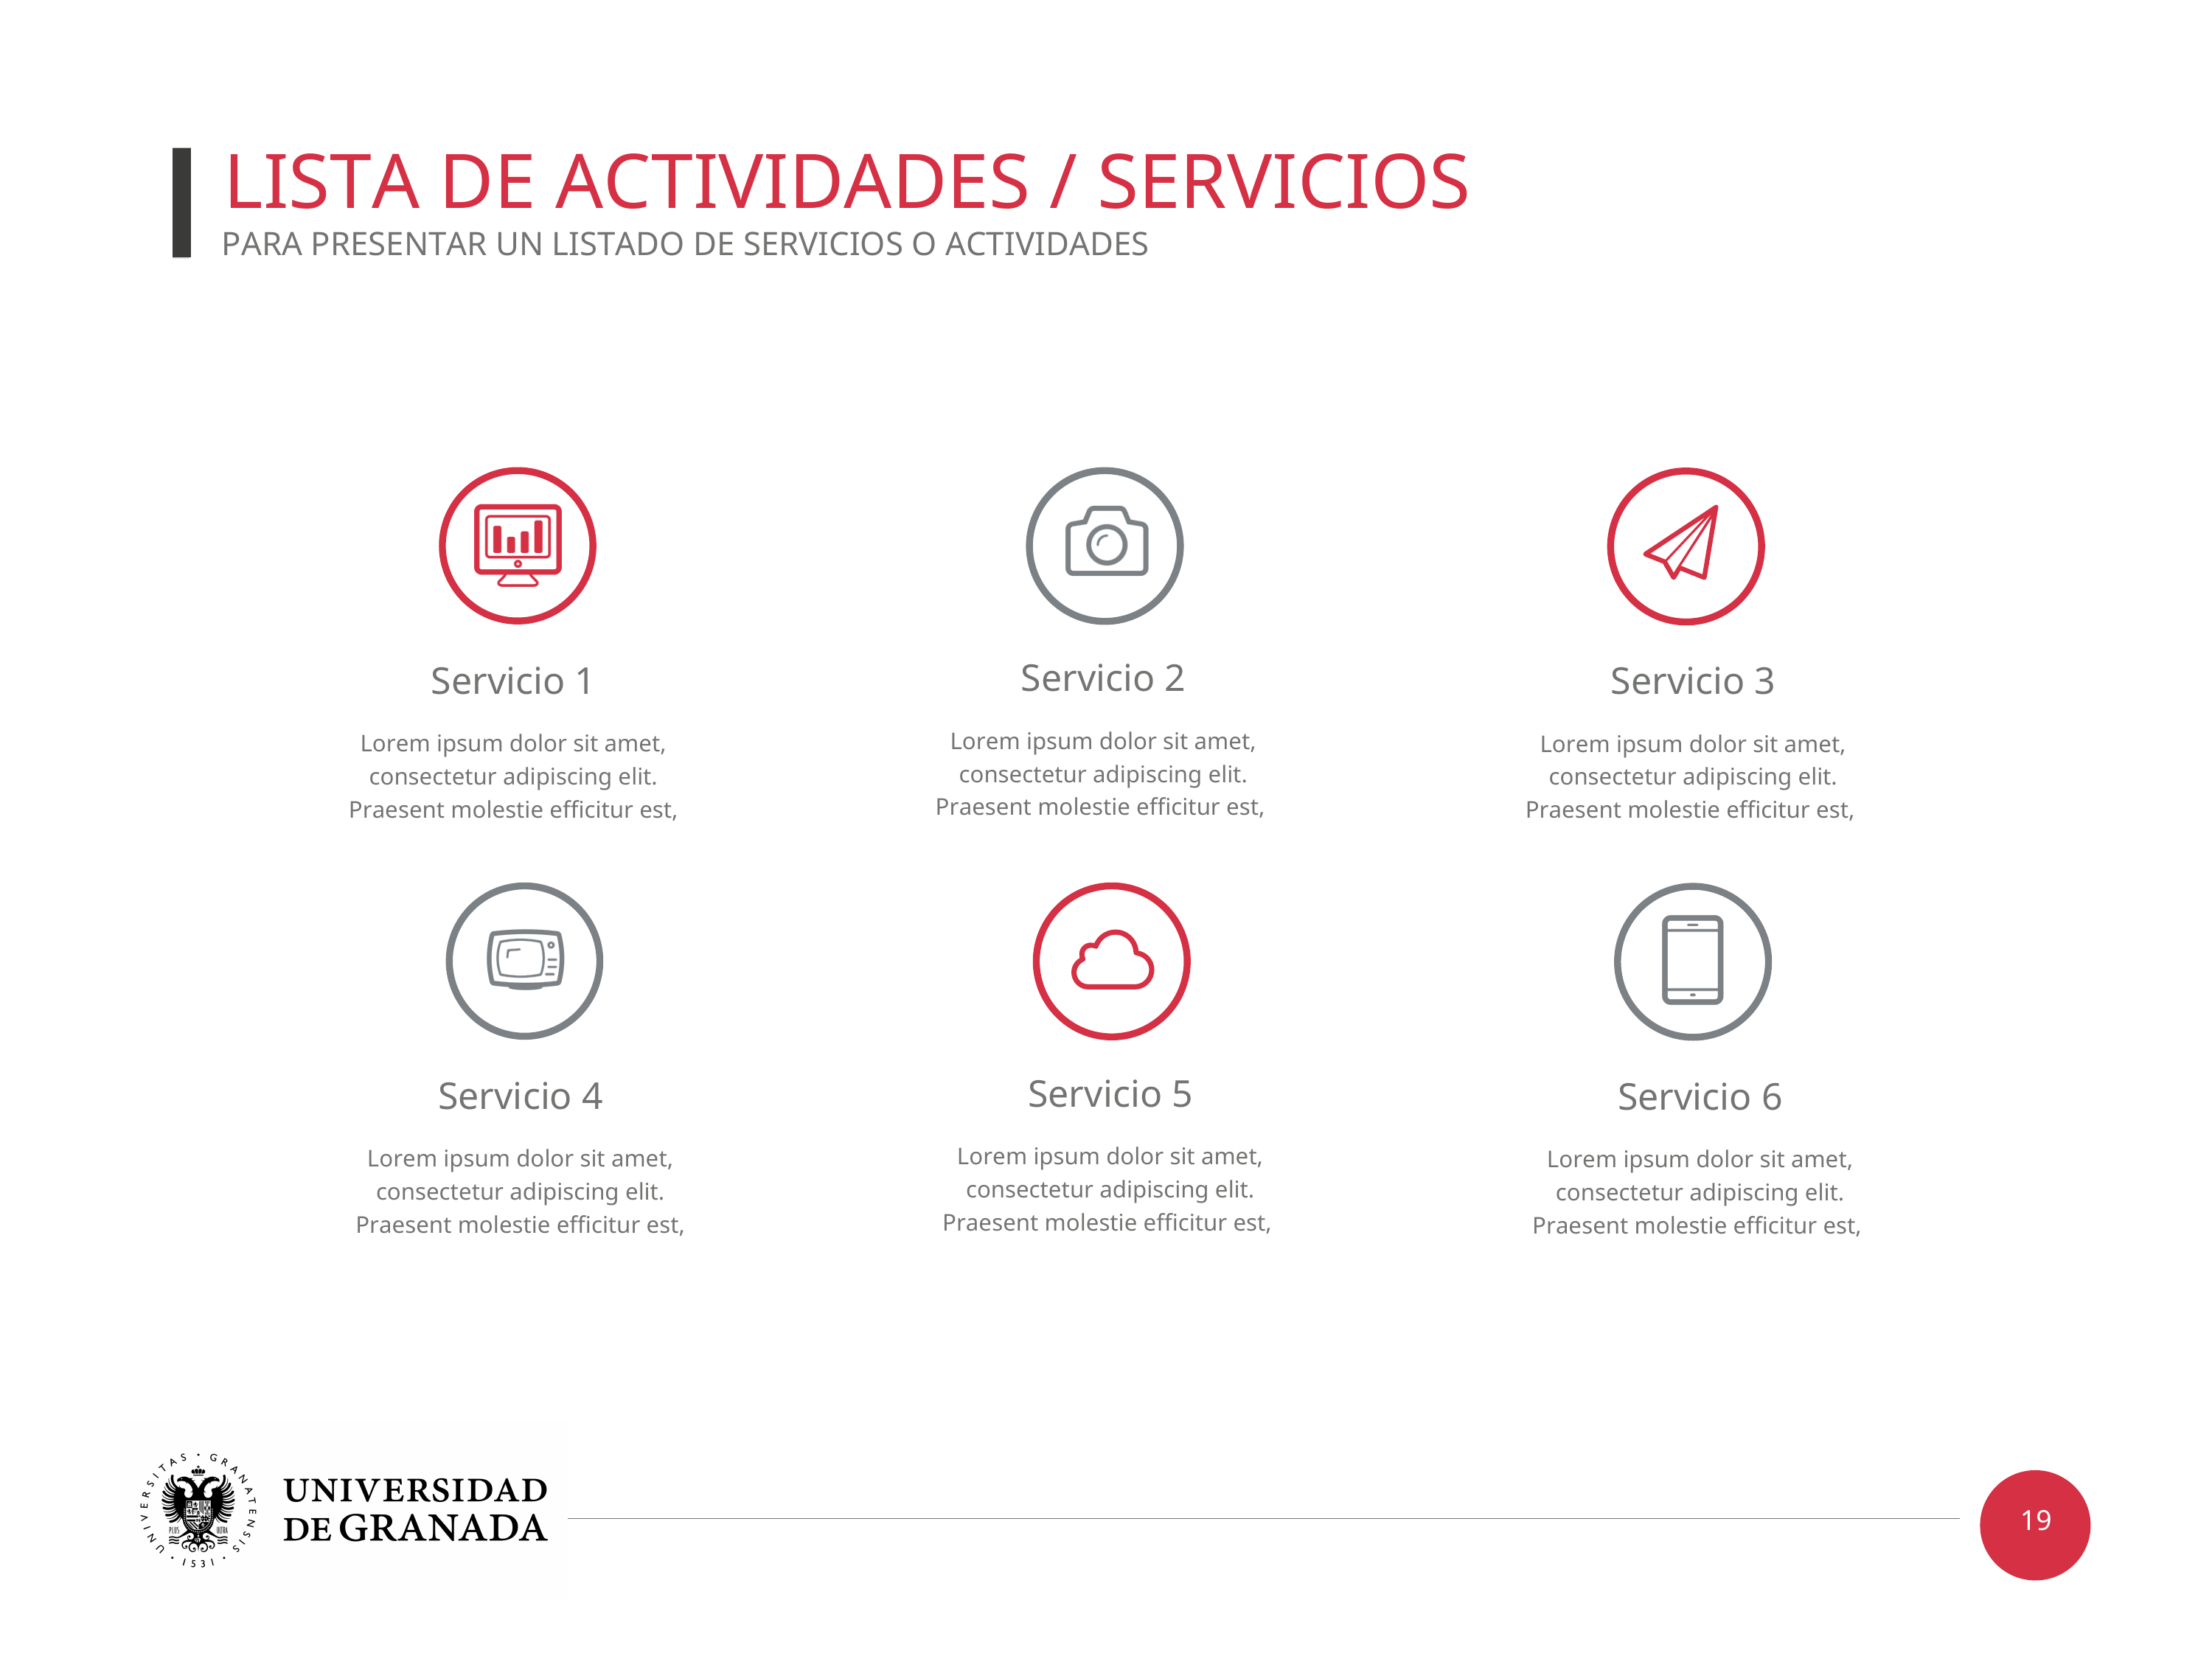

LISTA DE ACTIVIDADES / SERVICIOS
PARA PRESENTAR UN LISTADO DE SERVICIOS O ACTIVIDADES
Servicio 2
Lorem ipsum dolor sit amet, consectetur adipiscing elit. Praesent molestie efficitur est,
Servicio 1
Lorem ipsum dolor sit amet, consectetur adipiscing elit. Praesent molestie efficitur est,
Servicio 3
Lorem ipsum dolor sit amet, consectetur adipiscing elit. Praesent molestie efficitur est,
Servicio 5
Lorem ipsum dolor sit amet, consectetur adipiscing elit. Praesent molestie efficitur est,
Servicio 4
Lorem ipsum dolor sit amet, consectetur adipiscing elit. Praesent molestie efficitur est,
Servicio 6
Lorem ipsum dolor sit amet, consectetur adipiscing elit. Praesent molestie efficitur est,